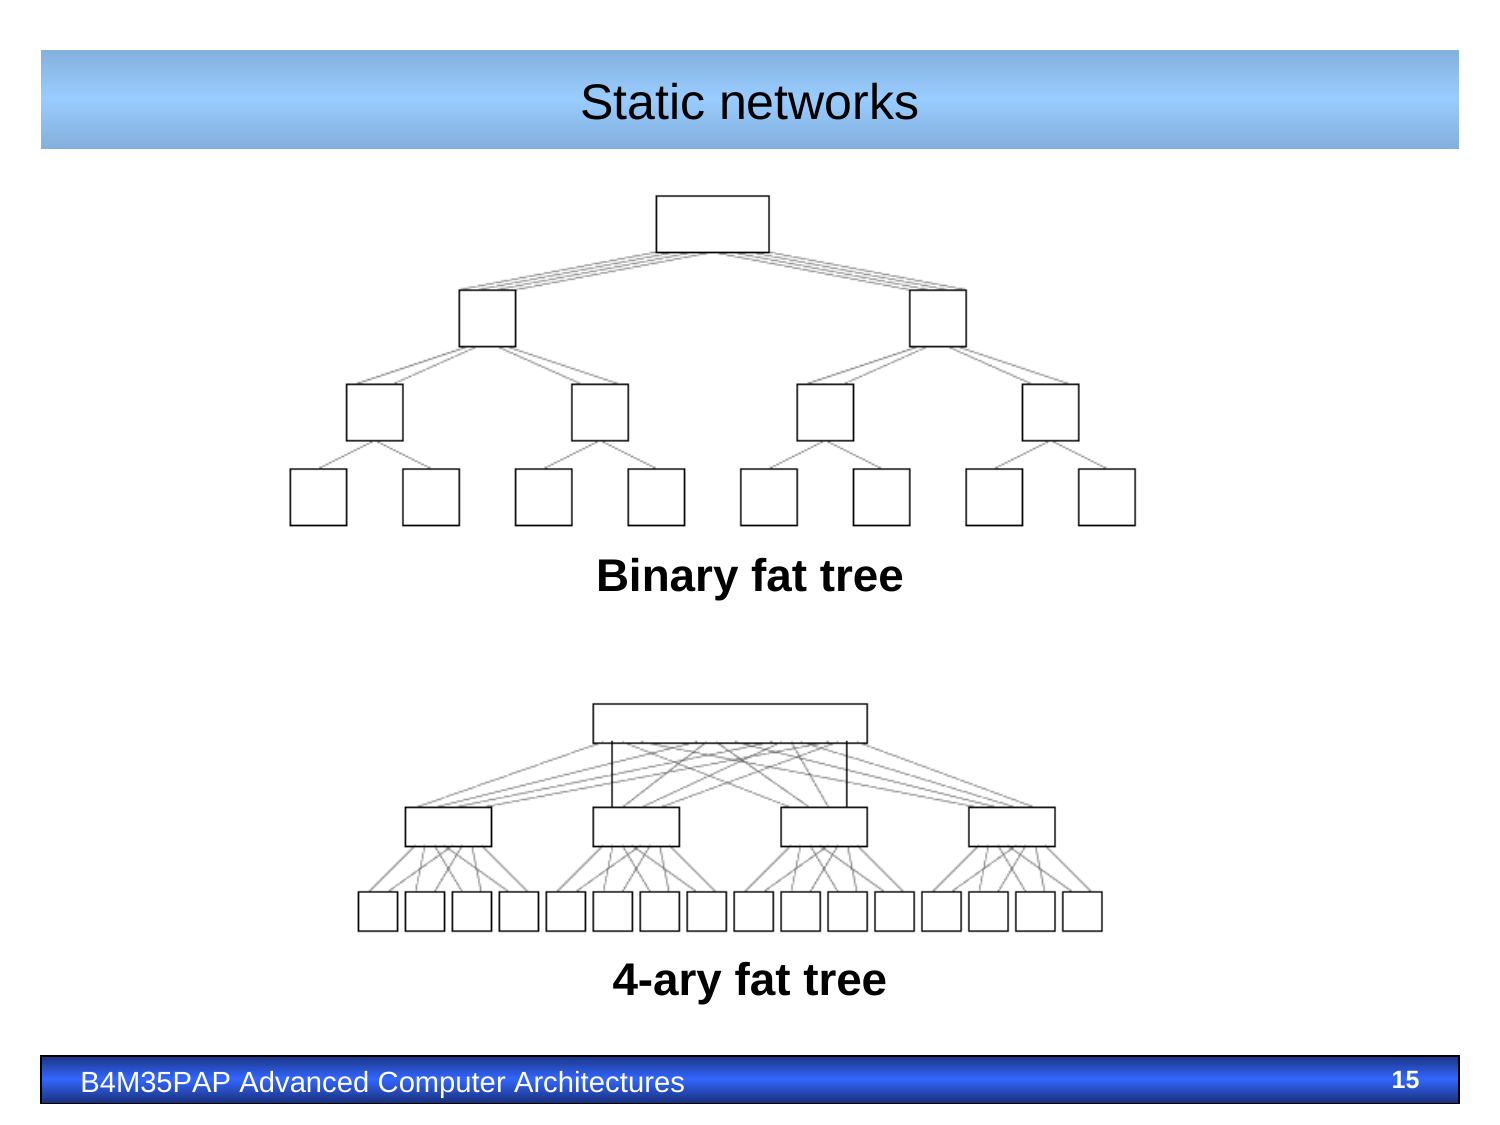

# Static networks
Binary fat tree
4-ary fat tree